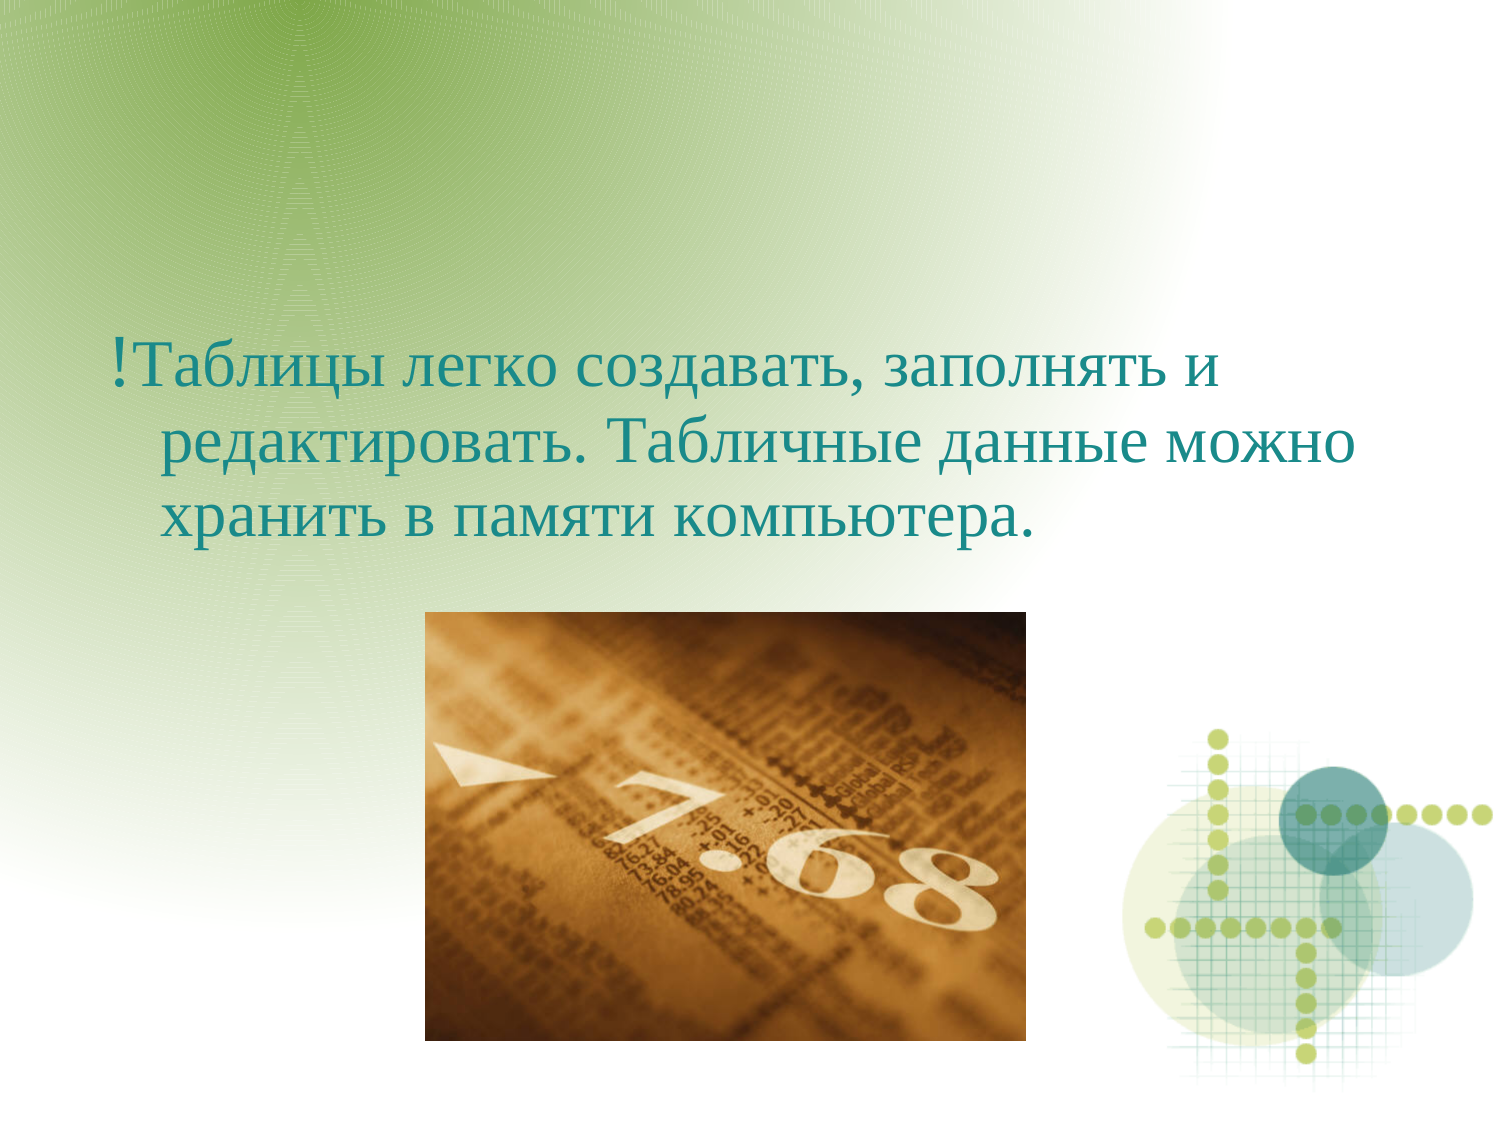

#
!Таблицы легко создавать, заполнять и редактировать. Табличные данные можно хранить в памяти компьютера.